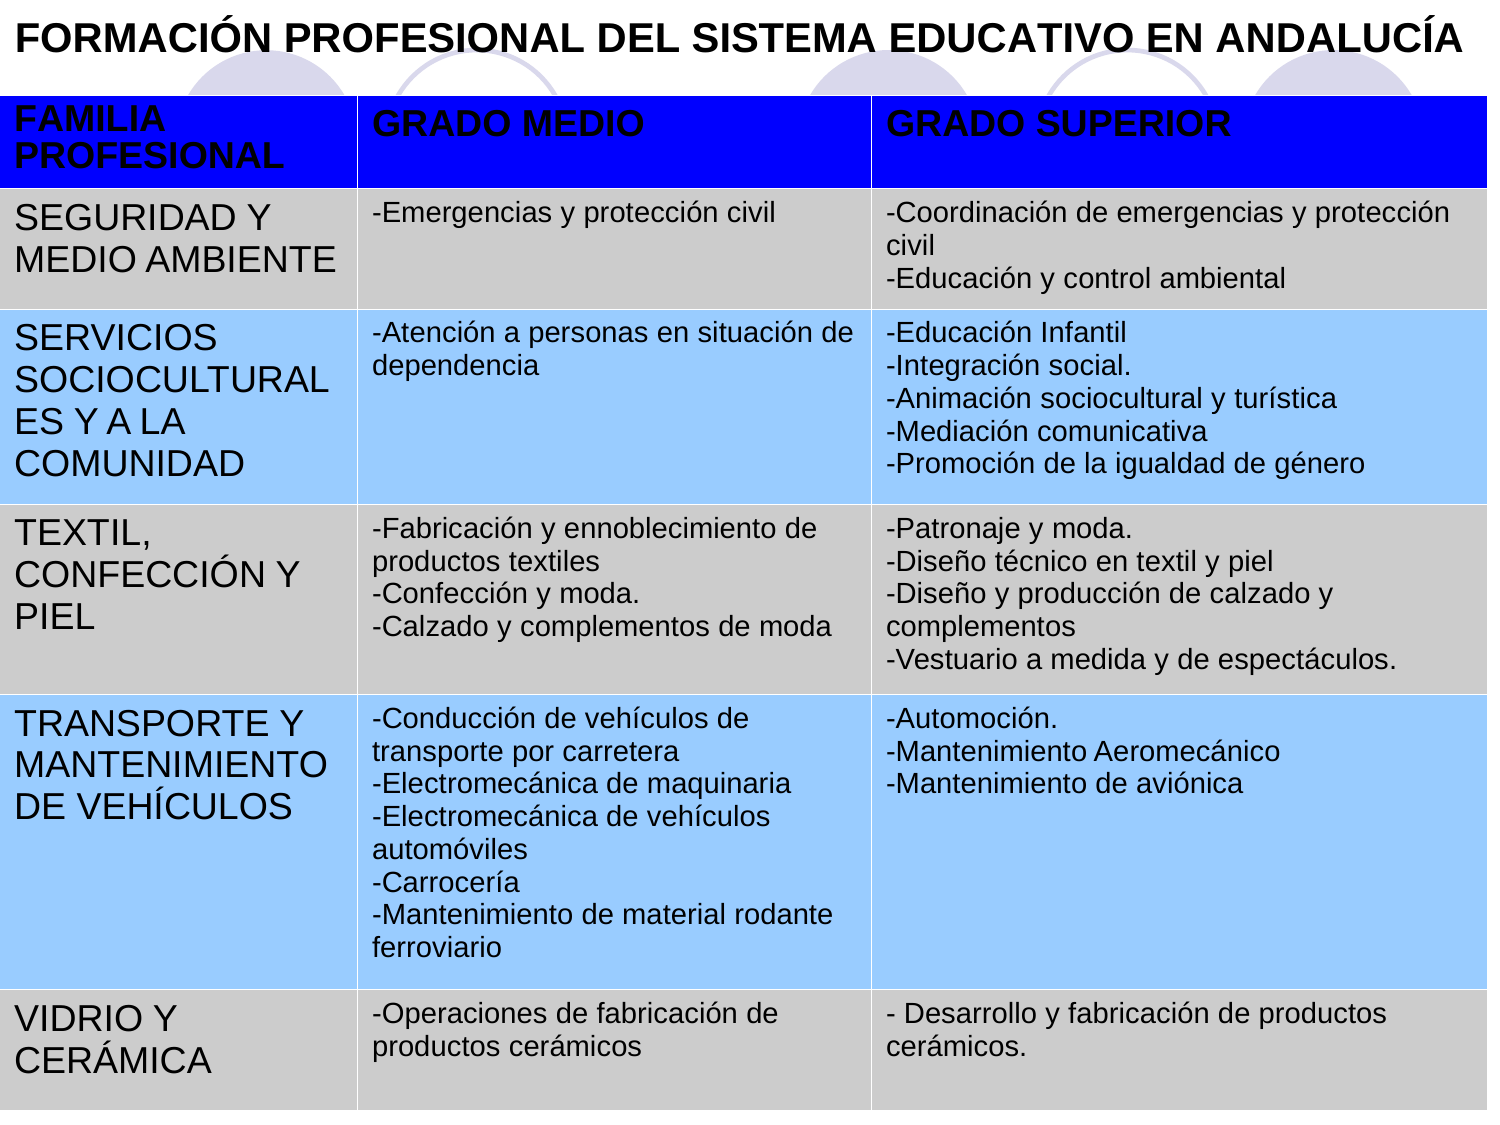

# FORMACIÓN PROFESIONAL DEL SISTEMA EDUCATIVO EN ANDALUCÍA
| FAMILIA PROFESIONAL | GRADO MEDIO | GRADO SUPERIOR |
| --- | --- | --- |
| SEGURIDAD Y MEDIO AMBIENTE | -Emergencias y protección civil | -Coordinación de emergencias y protección civil -Educación y control ambiental |
| SERVICIOS SOCIOCULTURALES Y A LA COMUNIDAD | -Atención a personas en situación de dependencia | -Educación Infantil -Integración social. -Animación sociocultural y turística -Mediación comunicativa -Promoción de la igualdad de género |
| TEXTIL, CONFECCIÓN Y PIEL | -Fabricación y ennoblecimiento de productos textiles -Confección y moda. -Calzado y complementos de moda | -Patronaje y moda. -Diseño técnico en textil y piel -Diseño y producción de calzado y complementos -Vestuario a medida y de espectáculos. |
| TRANSPORTE Y MANTENIMIENTO DE VEHÍCULOS | -Conducción de vehículos de transporte por carretera -Electromecánica de maquinaria -Electromecánica de vehículos automóviles -Carrocería -Mantenimiento de material rodante ferroviario | -Automoción. -Mantenimiento Aeromecánico -Mantenimiento de aviónica |
| VIDRIO Y CERÁMICA | -Operaciones de fabricación de productos cerámicos | - Desarrollo y fabricación de productos cerámicos. |